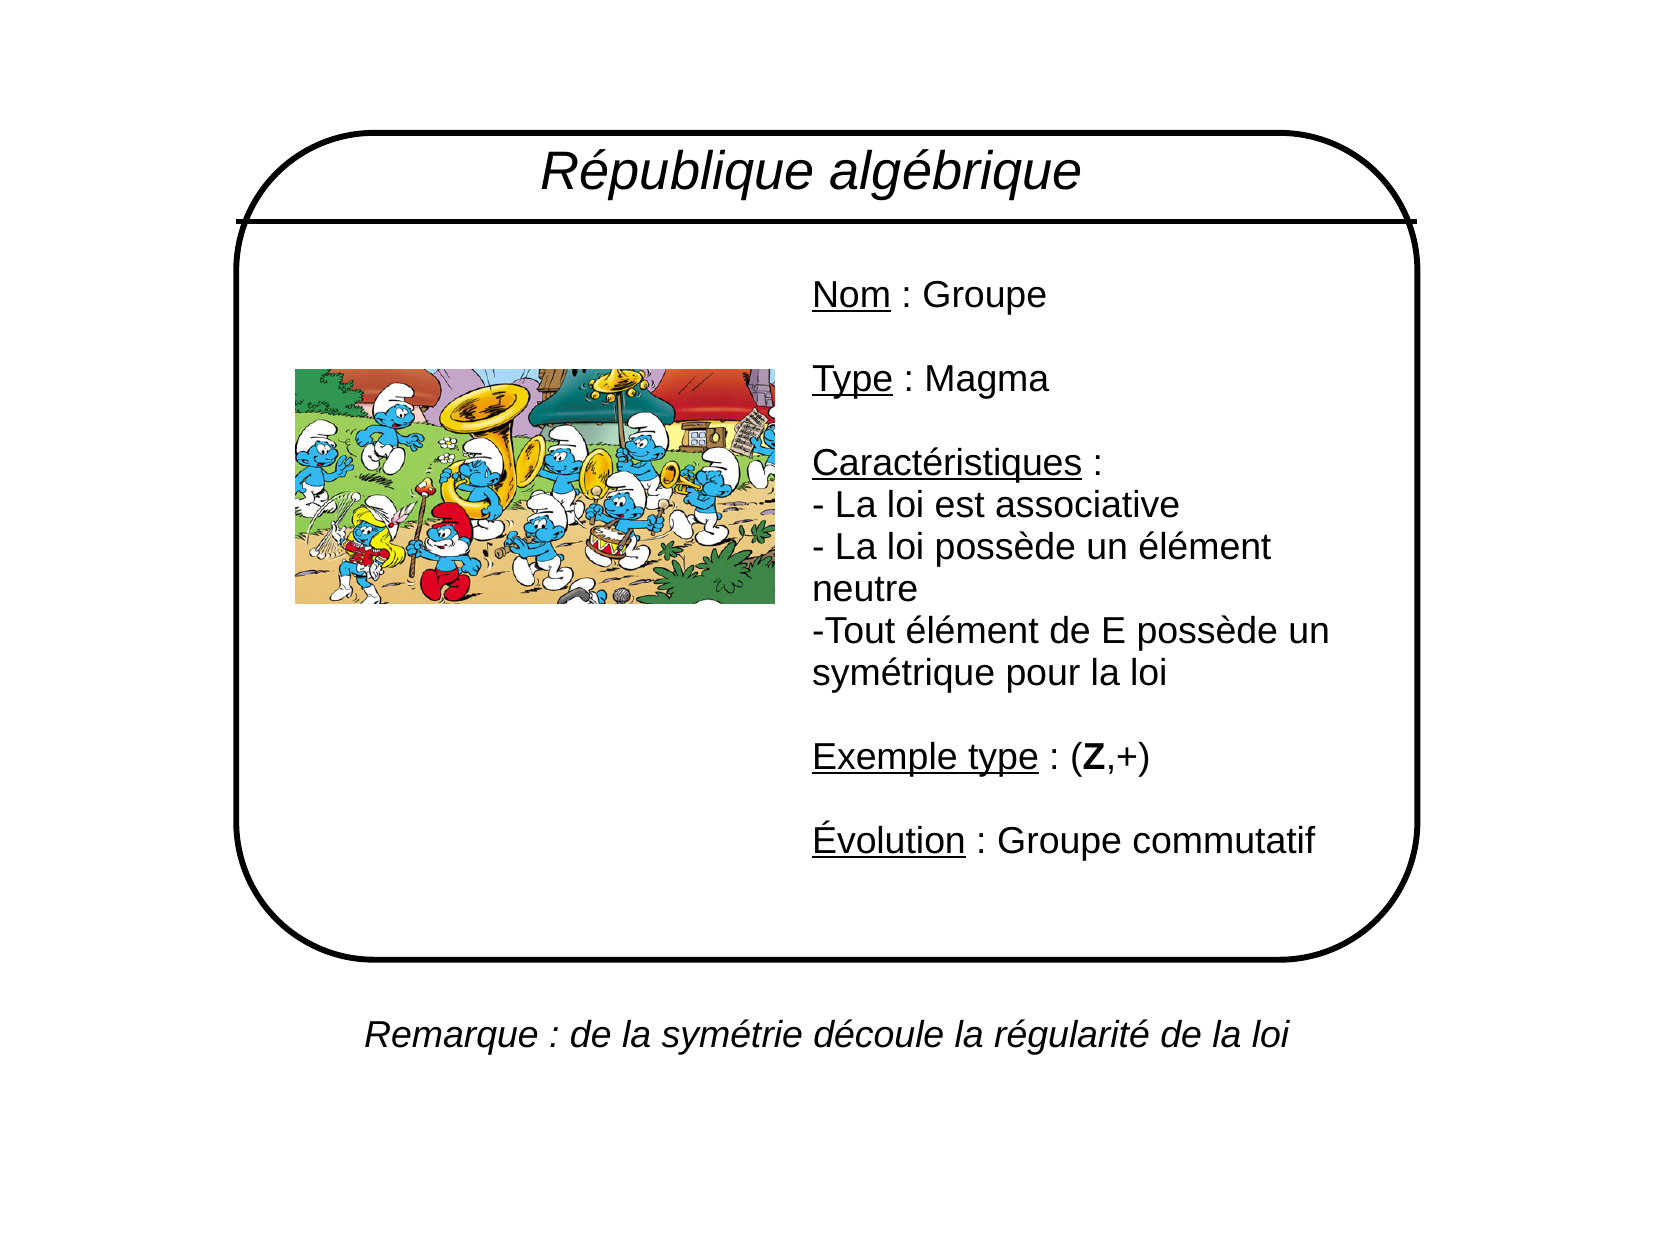

République algébrique
Nom : Groupe
Type : Magma
Caractéristiques :
- La loi est associative
- La loi possède un élément neutre
-Tout élément de E possède un symétrique pour la loi
Exemple type : (Z,+)
Évolution : Groupe commutatif
Remarque : de la symétrie découle la régularité de la loi